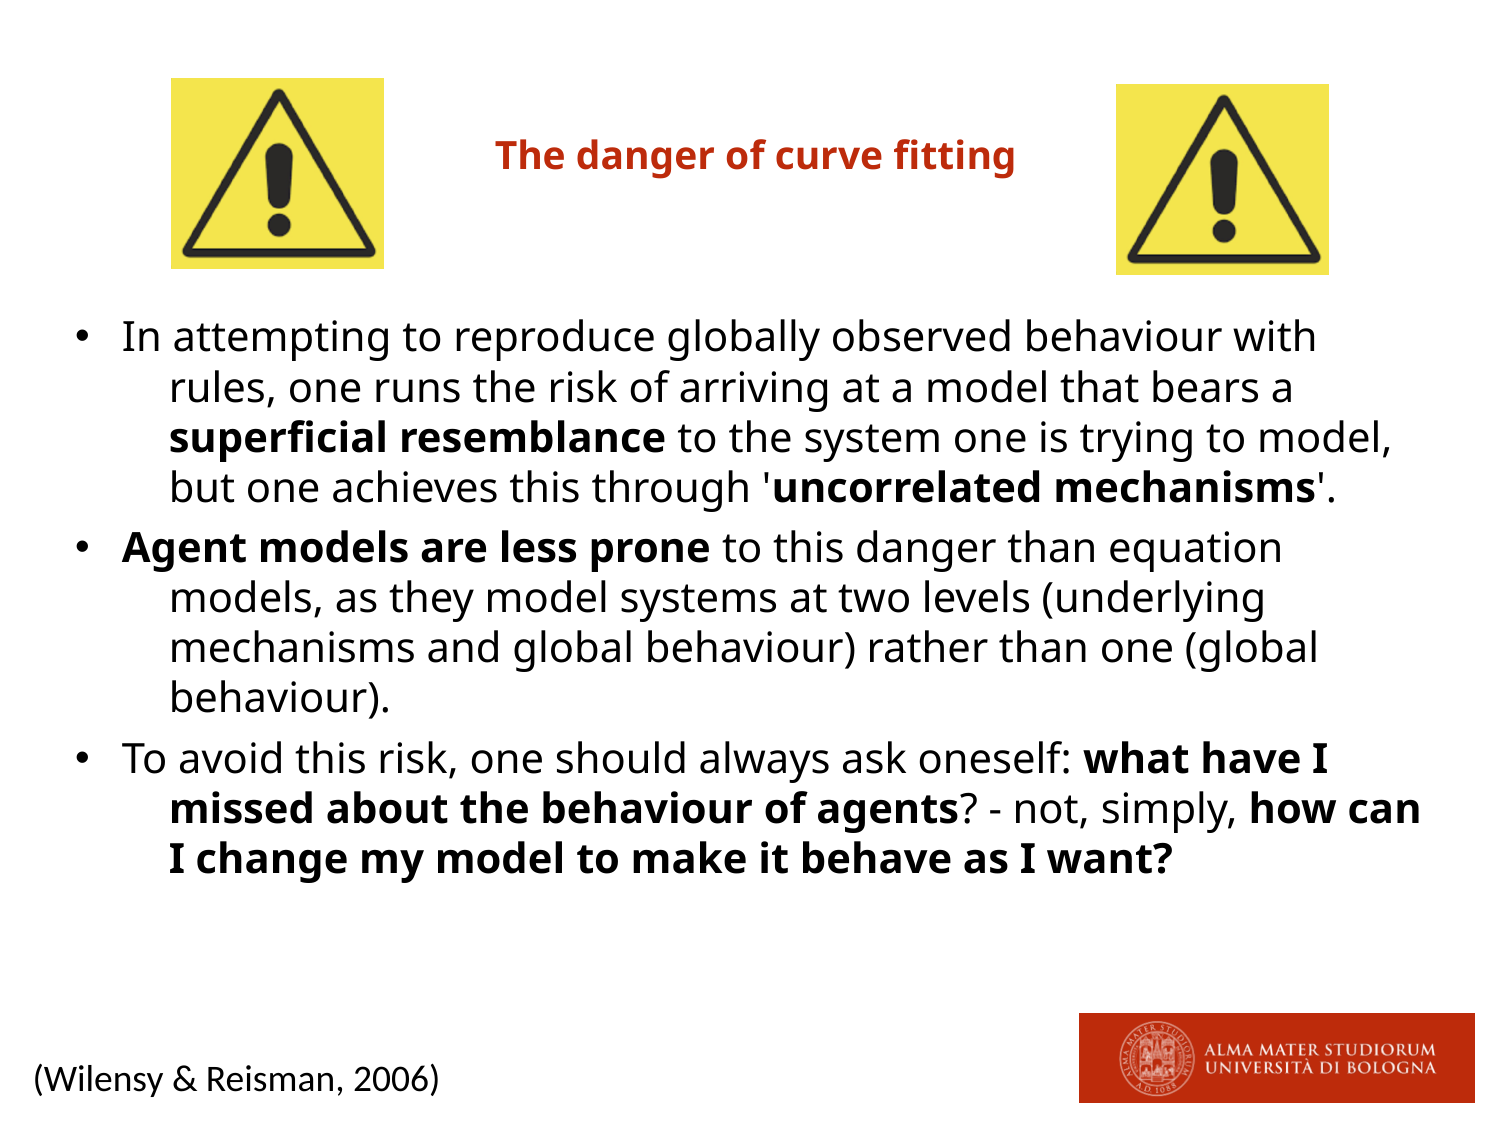

# The danger of curve fitting
In attempting to reproduce globally observed behaviour with rules, one runs the risk of arriving at a model that bears a superficial resemblance to the system one is trying to model, but one achieves this through 'uncorrelated mechanisms'.
Agent models are less prone to this danger than equation models, as they model systems at two levels (underlying mechanisms and global behaviour) rather than one (global behaviour).
To avoid this risk, one should always ask oneself: what have I missed about the behaviour of agents? - not, simply, how can I change my model to make it behave as I want?
(Wilensy & Reisman, 2006)